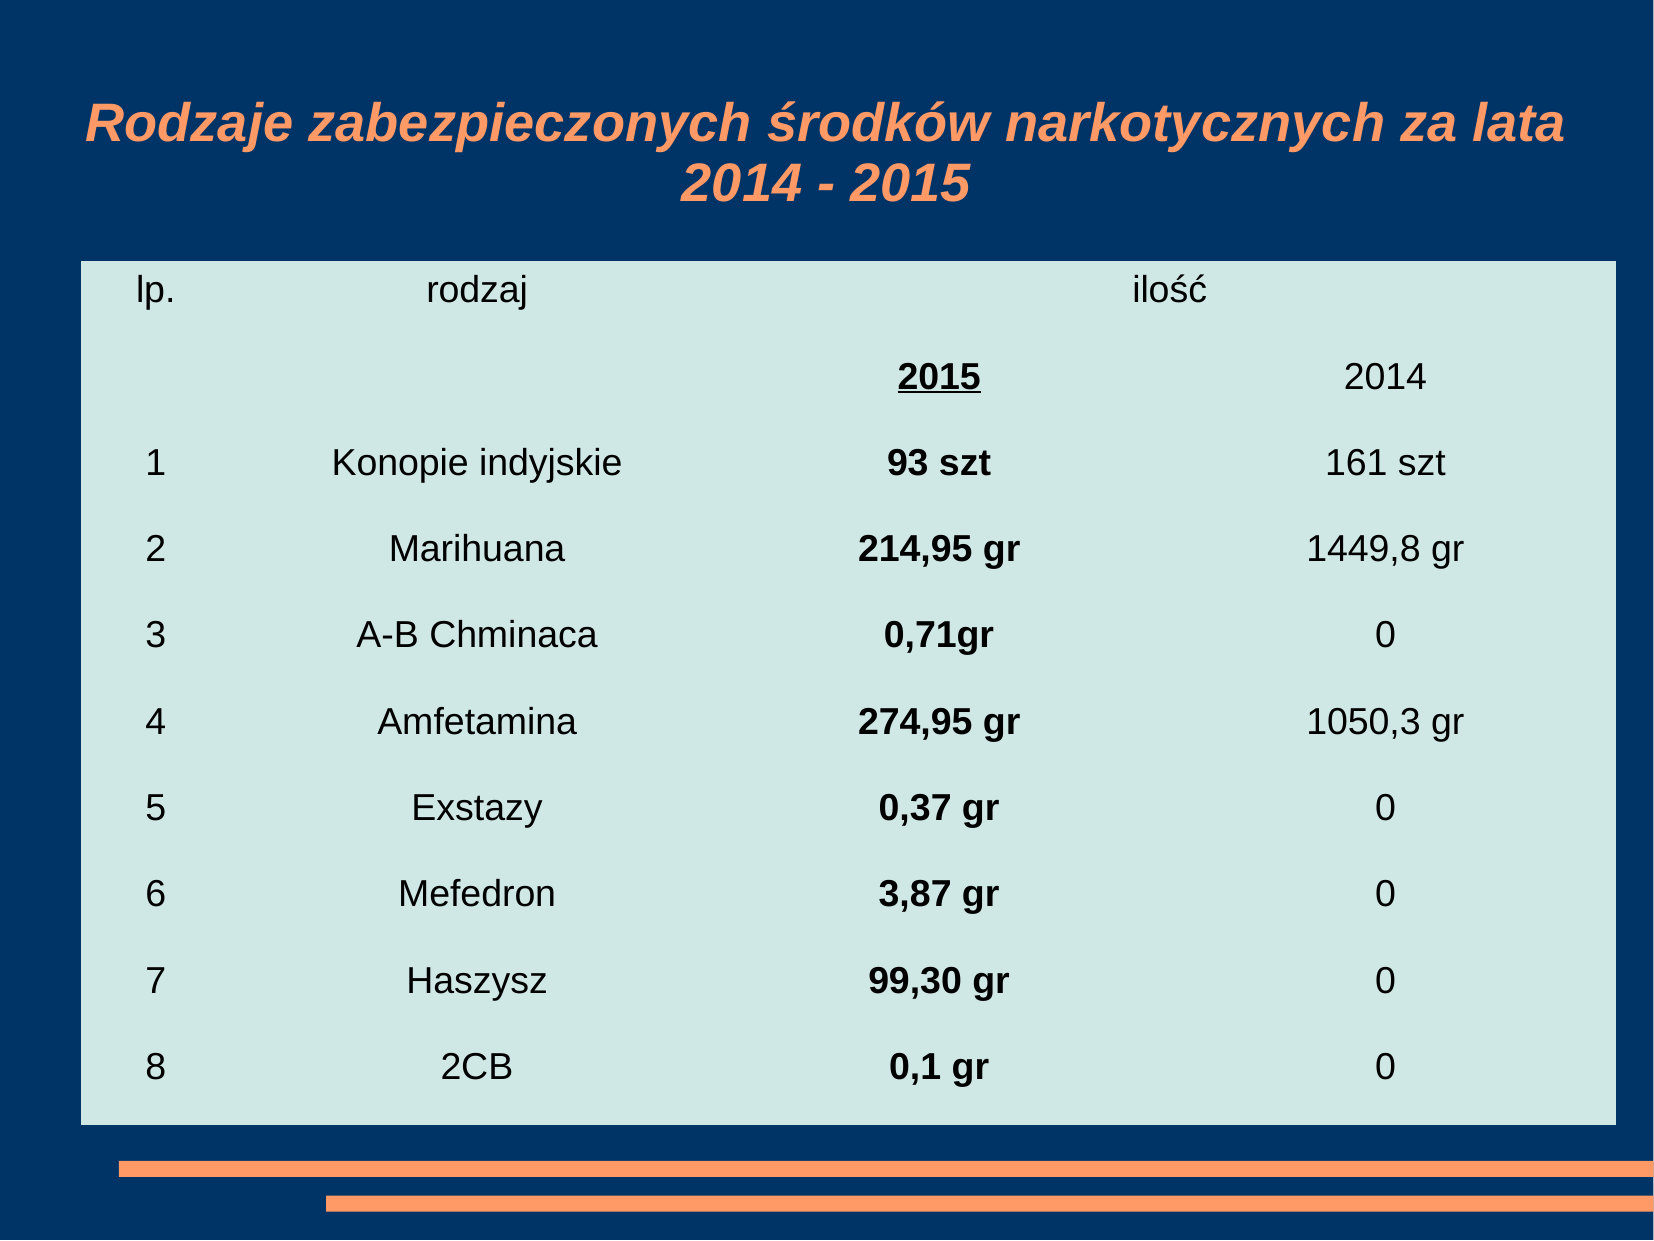

# Rodzaje zabezpieczonych środków narkotycznych za lata 2014 - 2015
| lp. | rodzaj | ilość | |
| --- | --- | --- | --- |
| | | 2015 | 2014 |
| 1 | Konopie indyjskie | 93 szt | 161 szt |
| 2 | Marihuana | 214,95 gr | 1449,8 gr |
| 3 | A-B Chminaca | 0,71gr | 0 |
| 4 | Amfetamina | 274,95 gr | 1050,3 gr |
| 5 | Exstazy | 0,37 gr | 0 |
| 6 | Mefedron | 3,87 gr | 0 |
| 7 | Haszysz | 99,30 gr | 0 |
| 8 | 2CB | 0,1 gr | 0 |